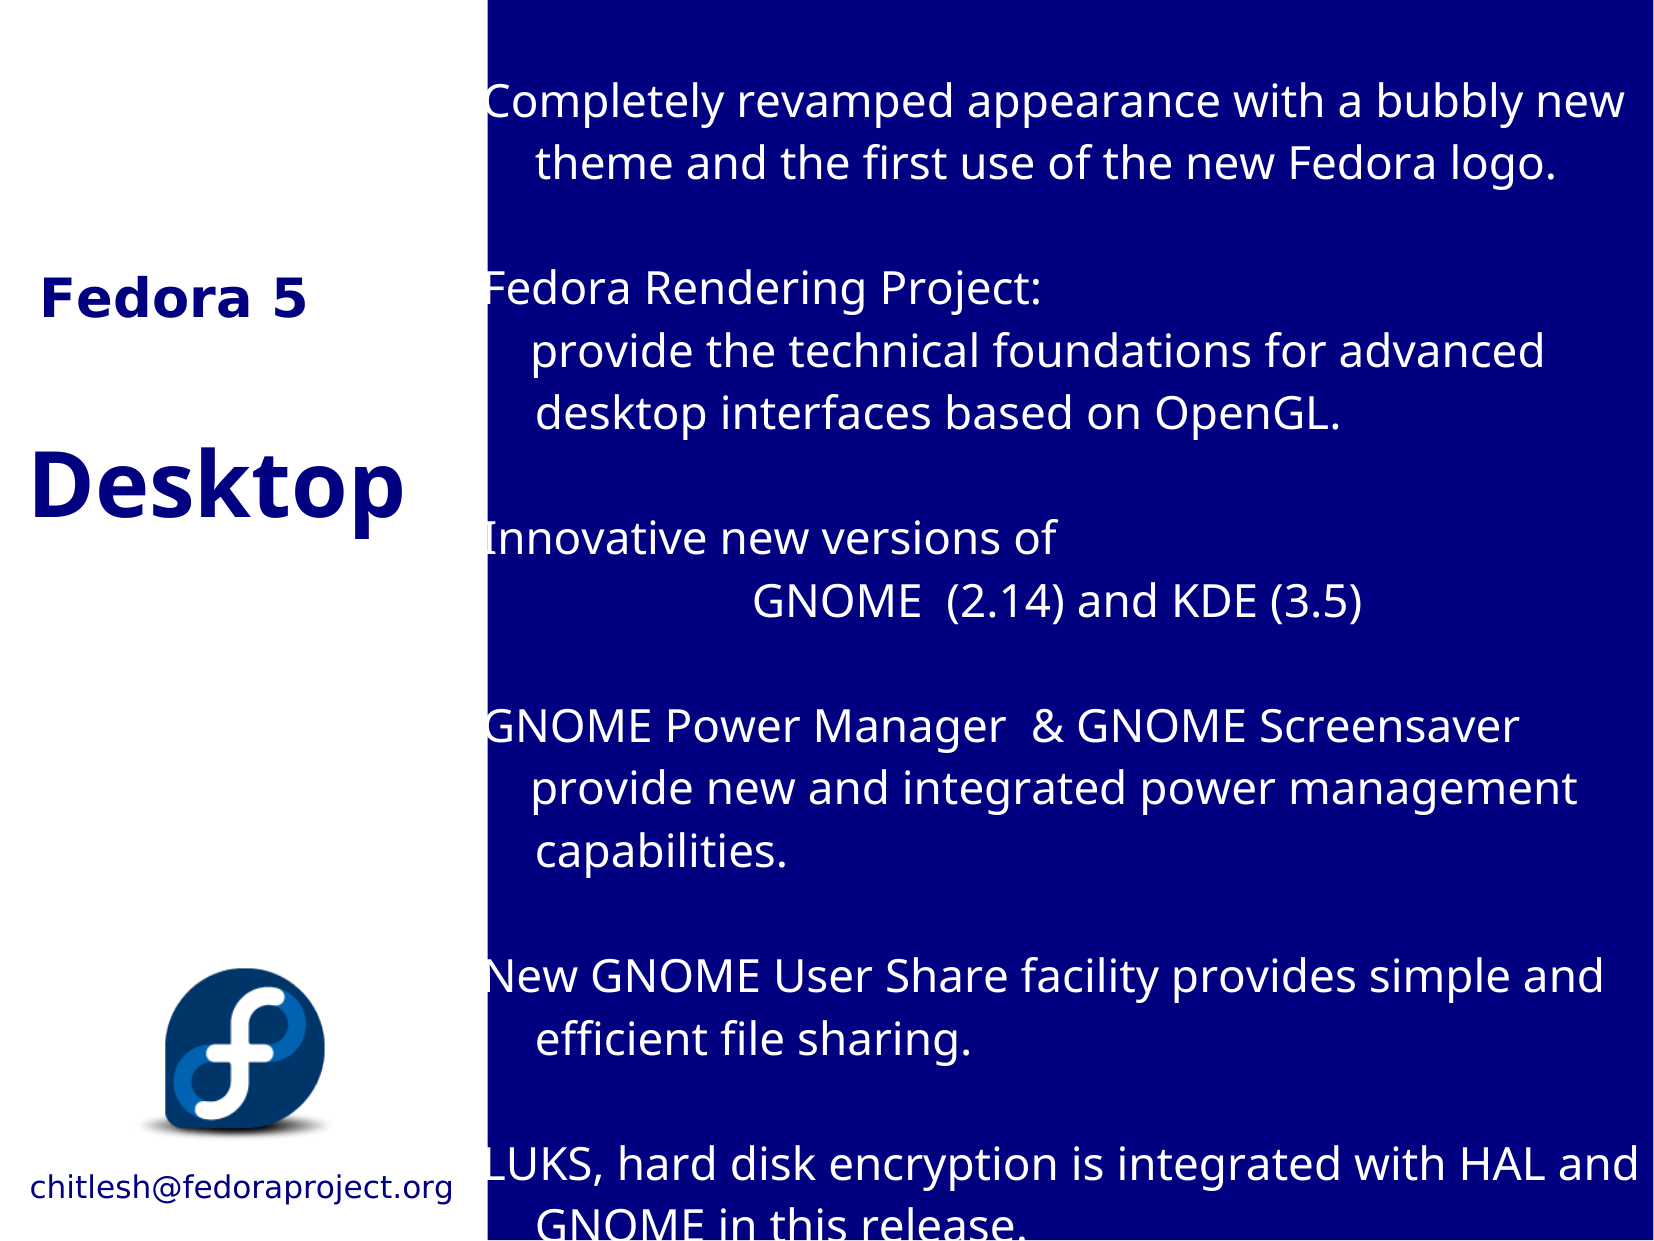

Completely revamped appearance with a bubbly new theme and the first use of the new Fedora logo.
Fedora Rendering Project:
 provide the technical foundations for advanced desktop interfaces based on OpenGL.
Innovative new versions of
GNOME (2.14) and KDE (3.5)
GNOME Power Manager & GNOME Screensaver
 provide new and integrated power management capabilities.
New GNOME User Share facility provides simple and efficient file sharing.
LUKS, hard disk encryption is integrated with HAL and GNOME in this release.
Fedora 5
Desktop